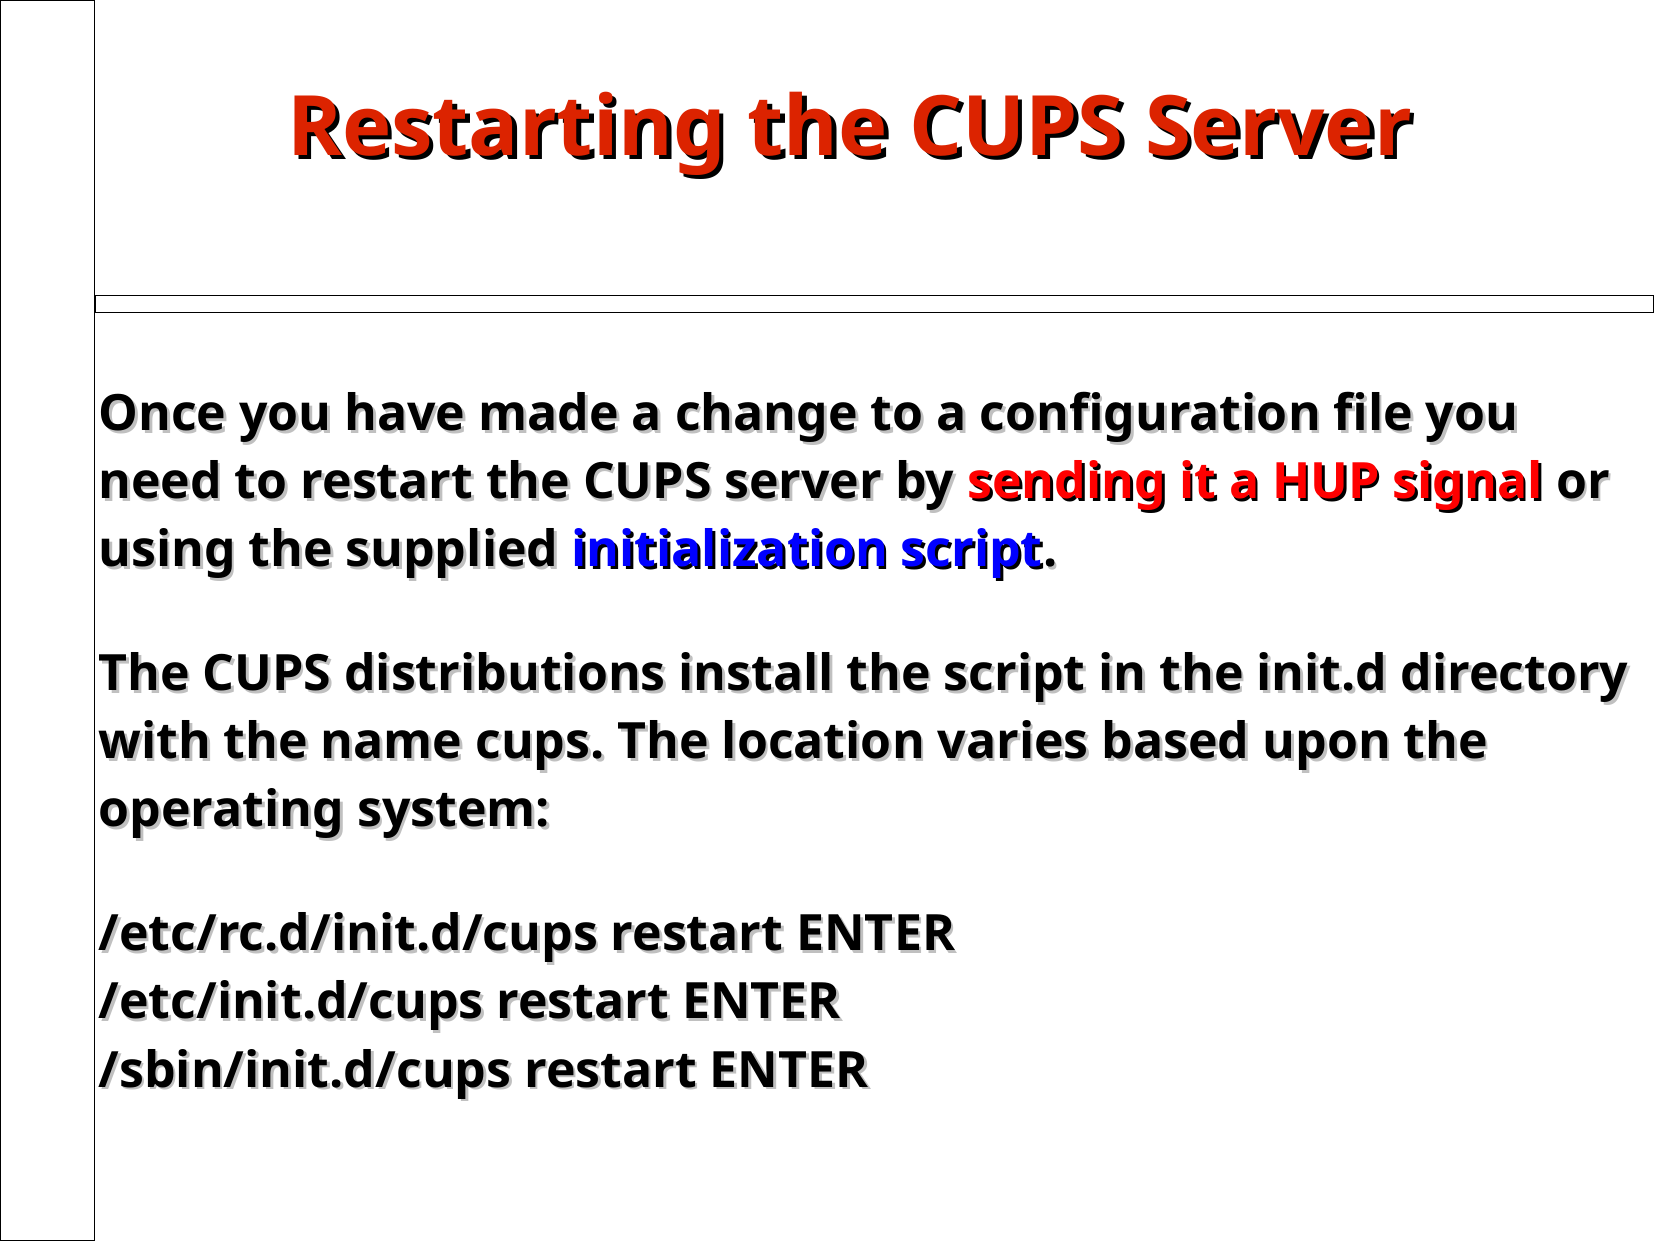

Restarting the CUPS Server
Once you have made a change to a configuration file you need to restart the CUPS server by sending it a HUP signal or using the supplied initialization script.
The CUPS distributions install the script in the init.d directory with the name cups. The location varies based upon the operating system:
/etc/rc.d/init.d/cups restart ENTER
/etc/init.d/cups restart ENTER
/sbin/init.d/cups restart ENTER